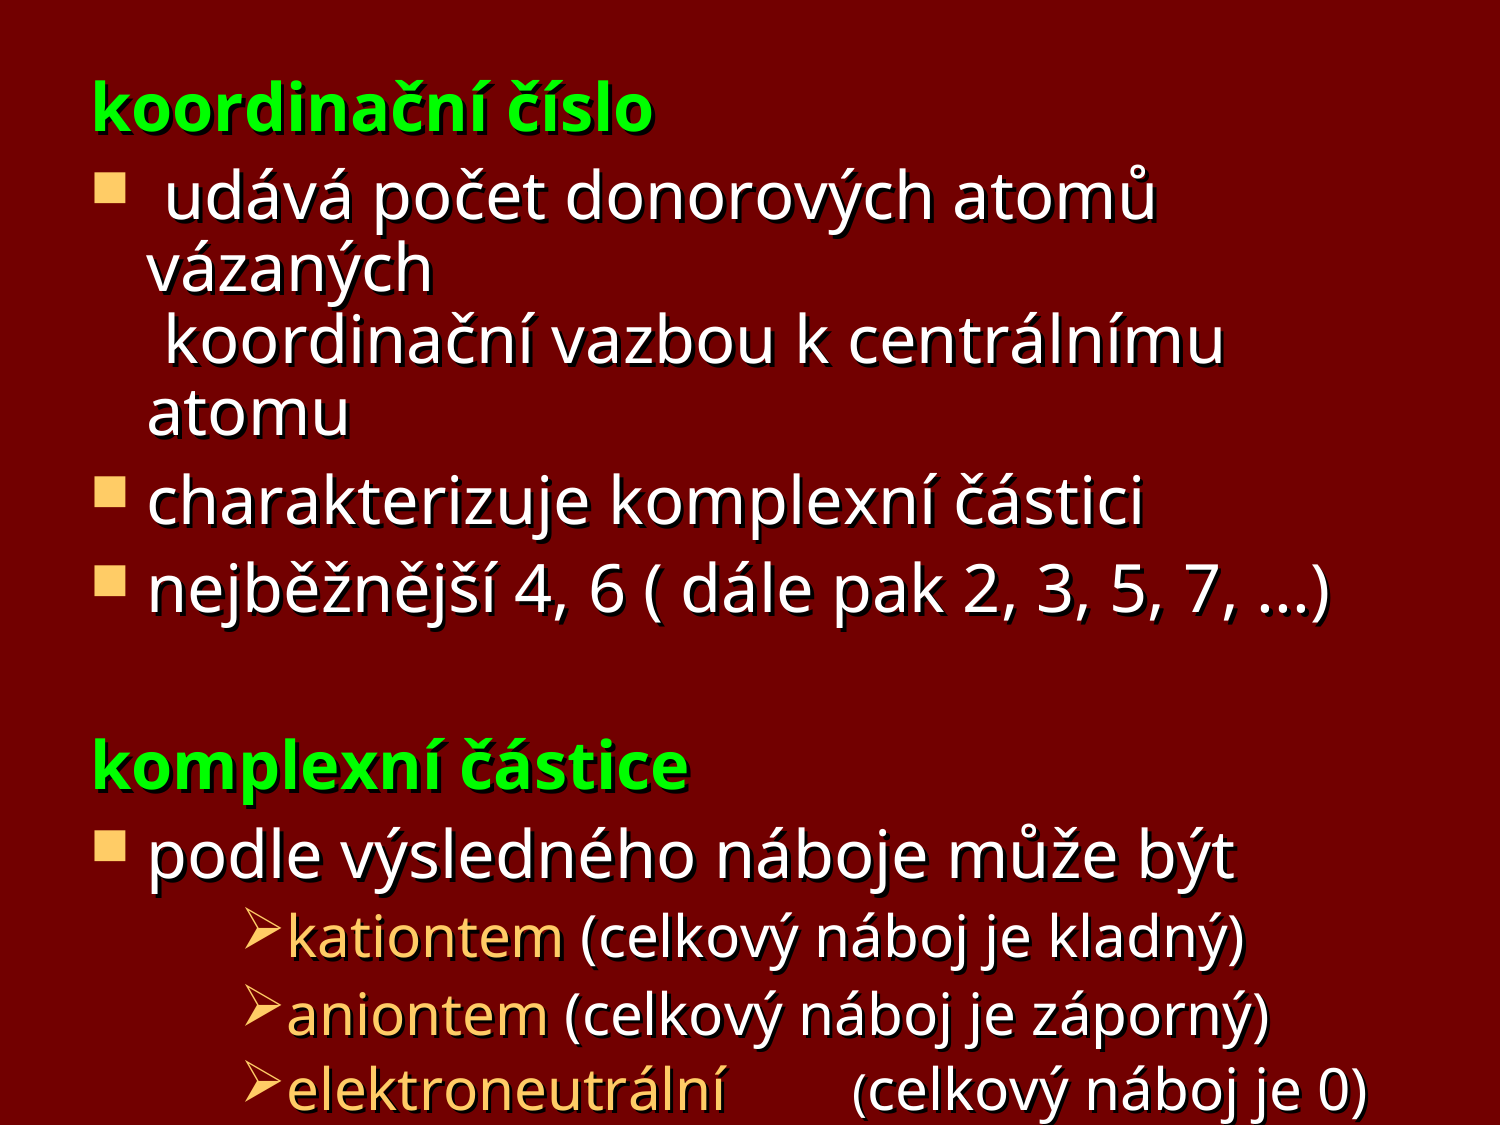

#
koordinační číslo
 udává počet donorových atomů vázaných
 koordinační vazbou k centrálnímu atomu
charakterizuje komplexní částici
nejběžnější 4, 6 ( dále pak 2, 3, 5, 7, ...)
komplexní částice
podle výsledného náboje může být
kationtem (celkový náboj je kladný)
aniontem (celkový náboj je záporný)
elektroneutrální	 (celkový náboj je 0)